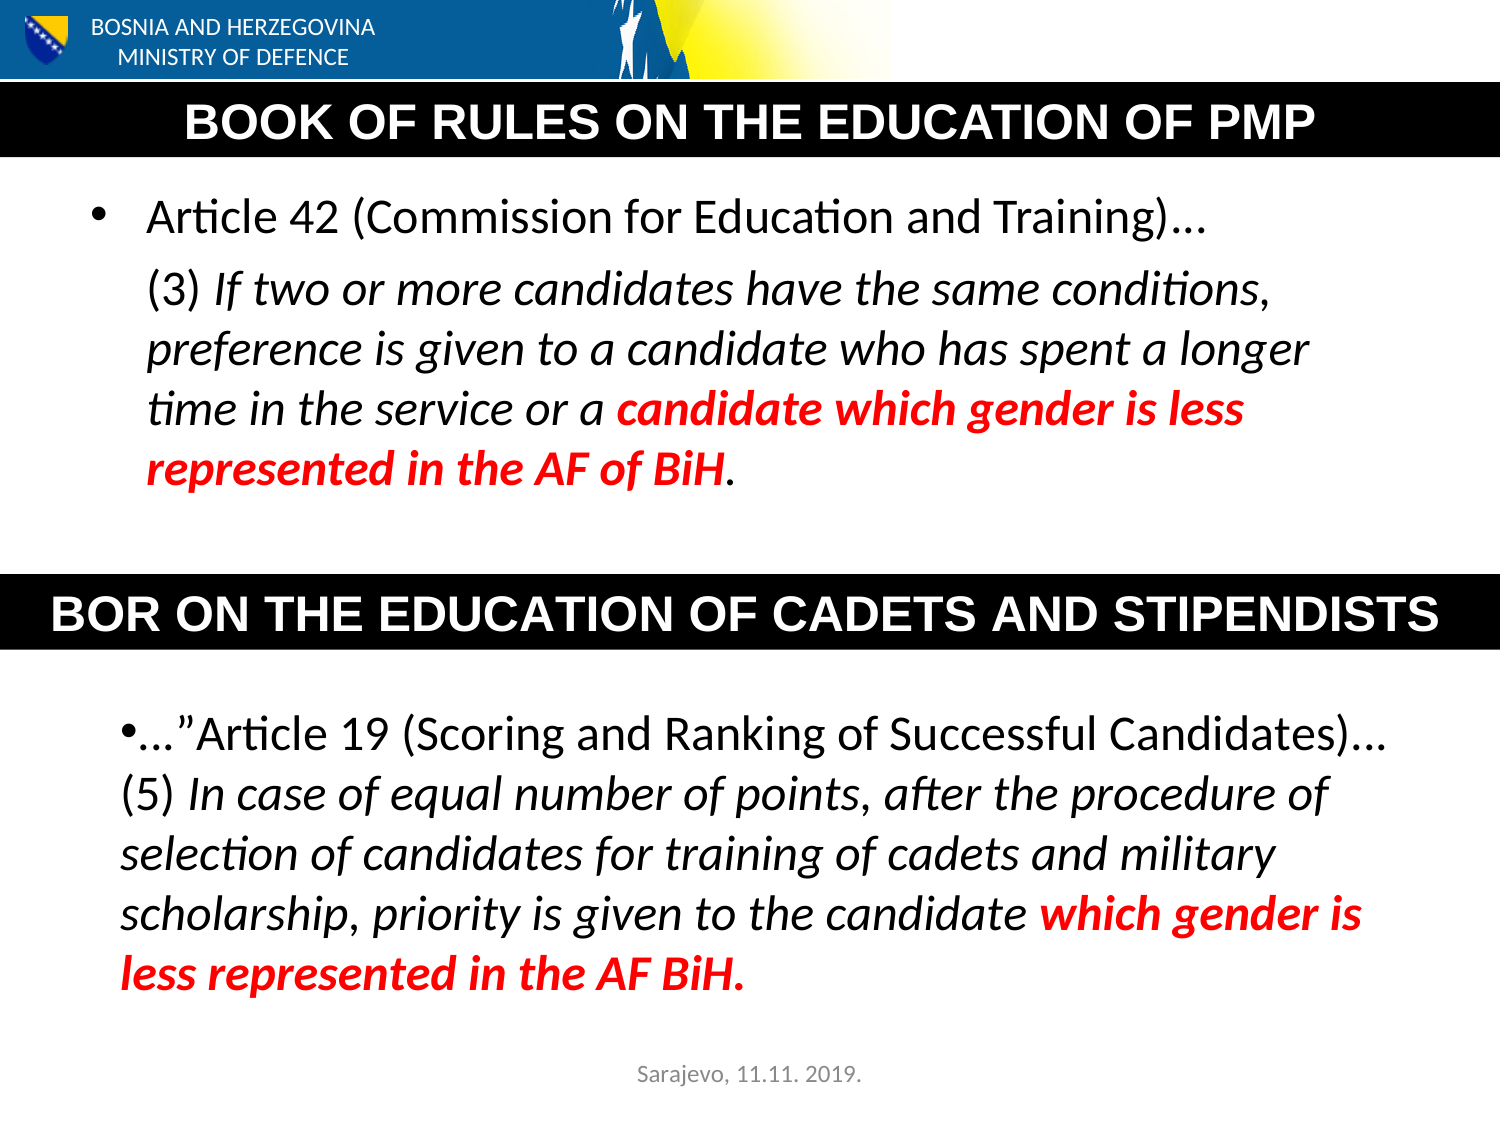

# BOOK OF RULES ON THE EDUCATION OF PMP
Article 42 (Commission for Education and Training)...
	(3) If two or more candidates have the same conditions, preference is given to a candidate who has spent a longer time in the service or a candidate which gender is less represented in the AF of BiH.
BOR ON THE EDUCATION OF CADETS AND STIPENDISTS
...”Article 19 (Scoring and Ranking of Successful Candidates)...
(5) In case of equal number of points, after the procedure of selection of candidates for training of cadets and military scholarship, priority is given to the candidate which gender is less represented in the AF BiH.
Sarajevo, 11.11. 2019.